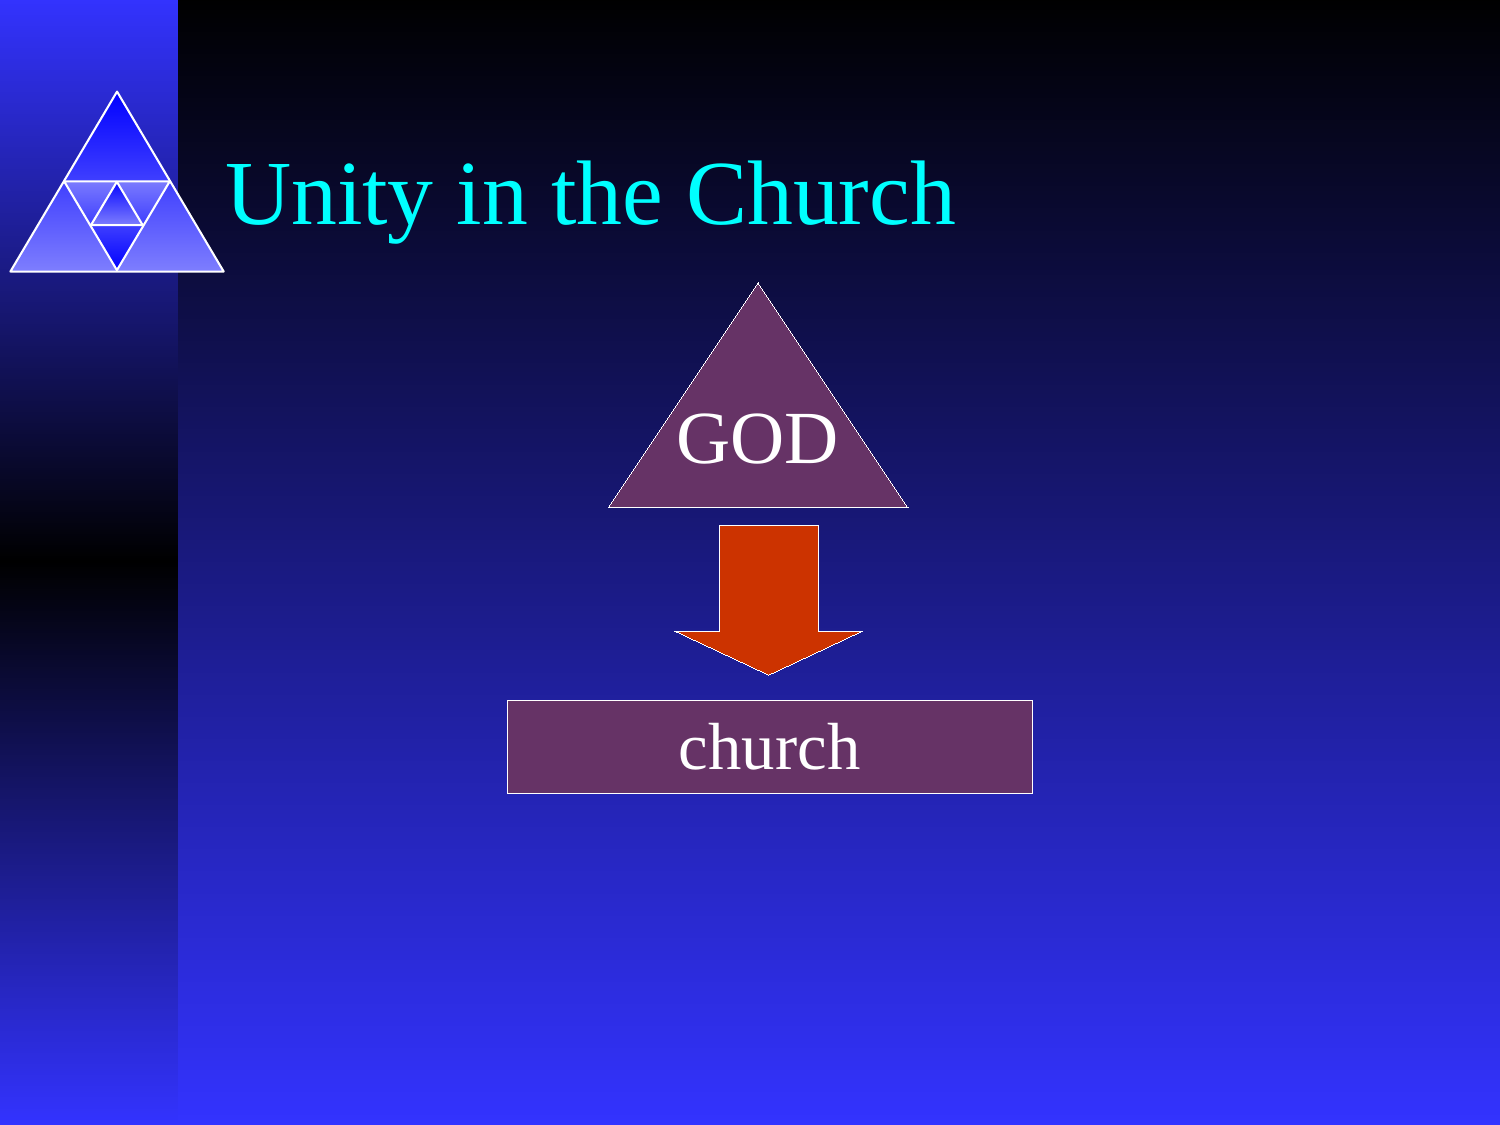

# Unity in the Church
GOD
church